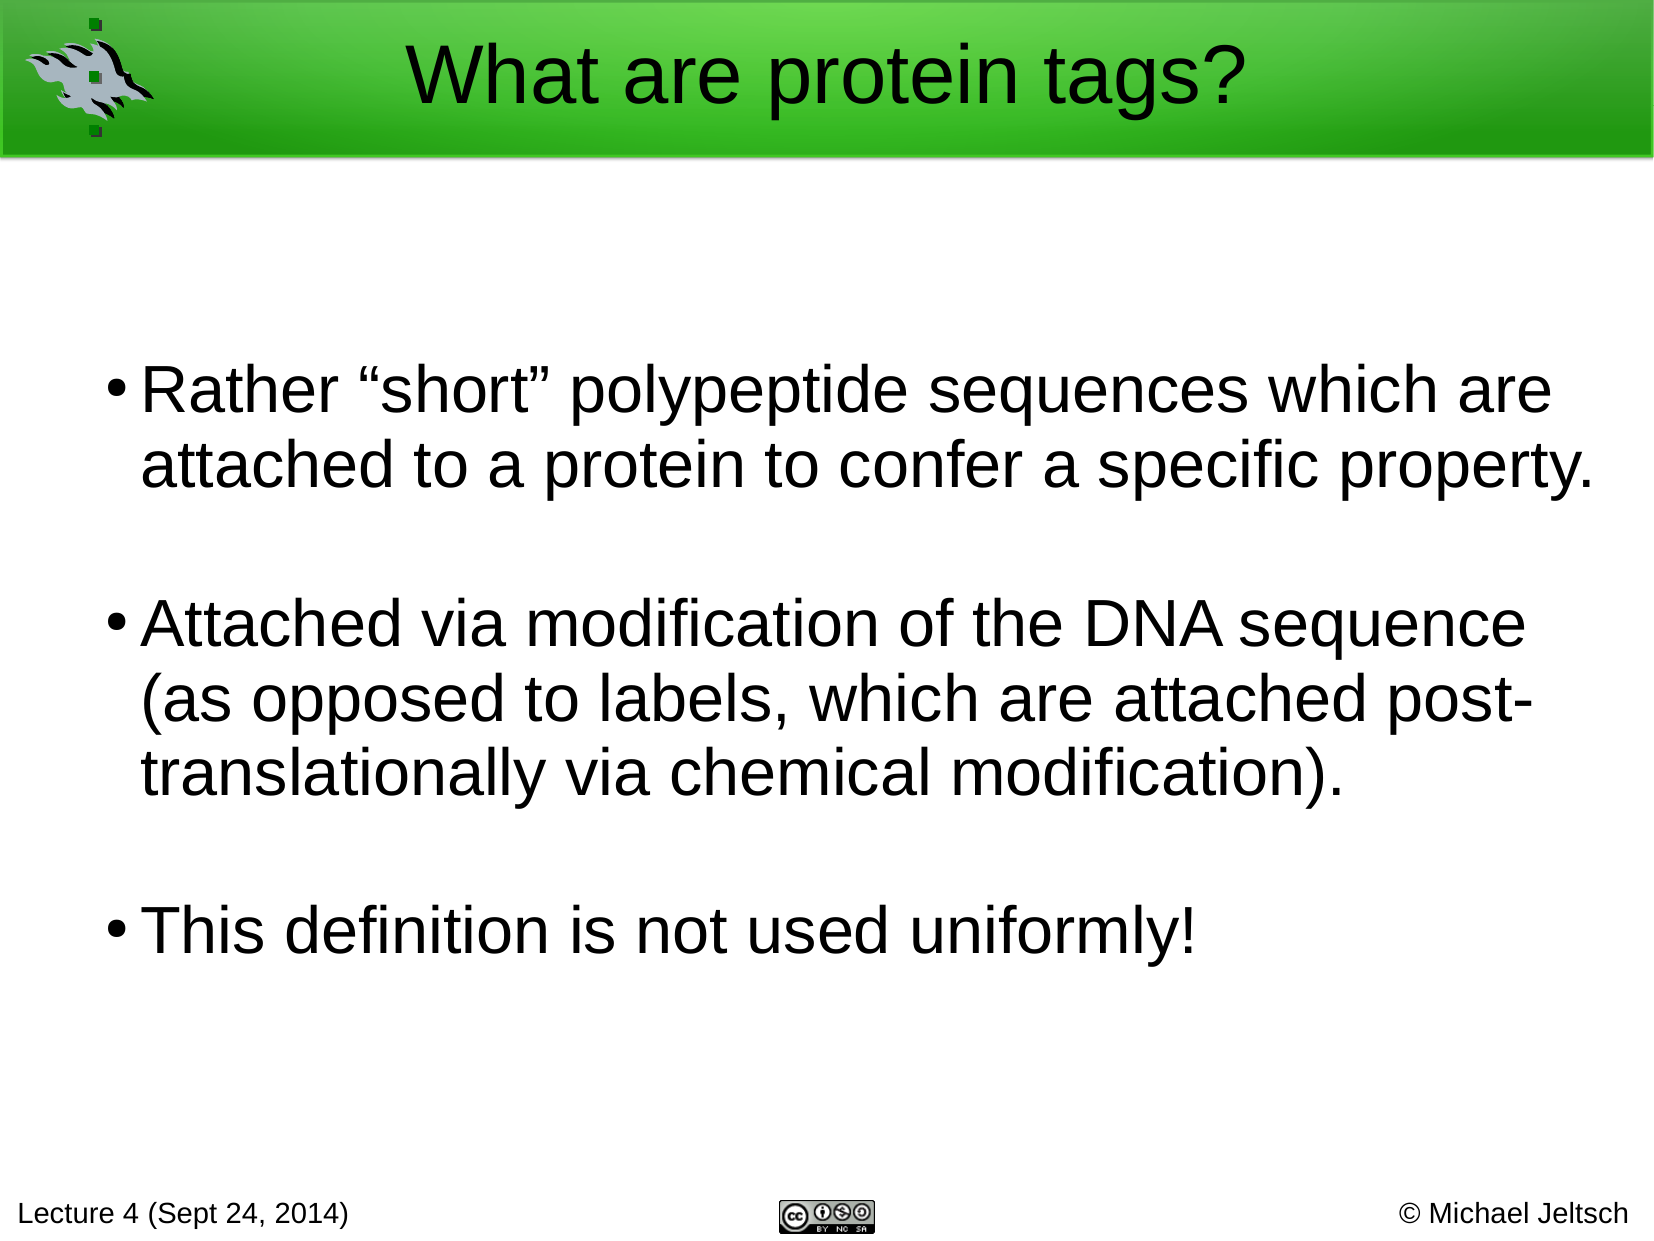

# What are protein tags?
Rather “short” polypeptide sequences which are
attached to a protein to confer a specific property.
Attached via modification of the DNA sequence
(as opposed to labels, which are attached post-
translationally via chemical modification).
This definition is not used uniformly!